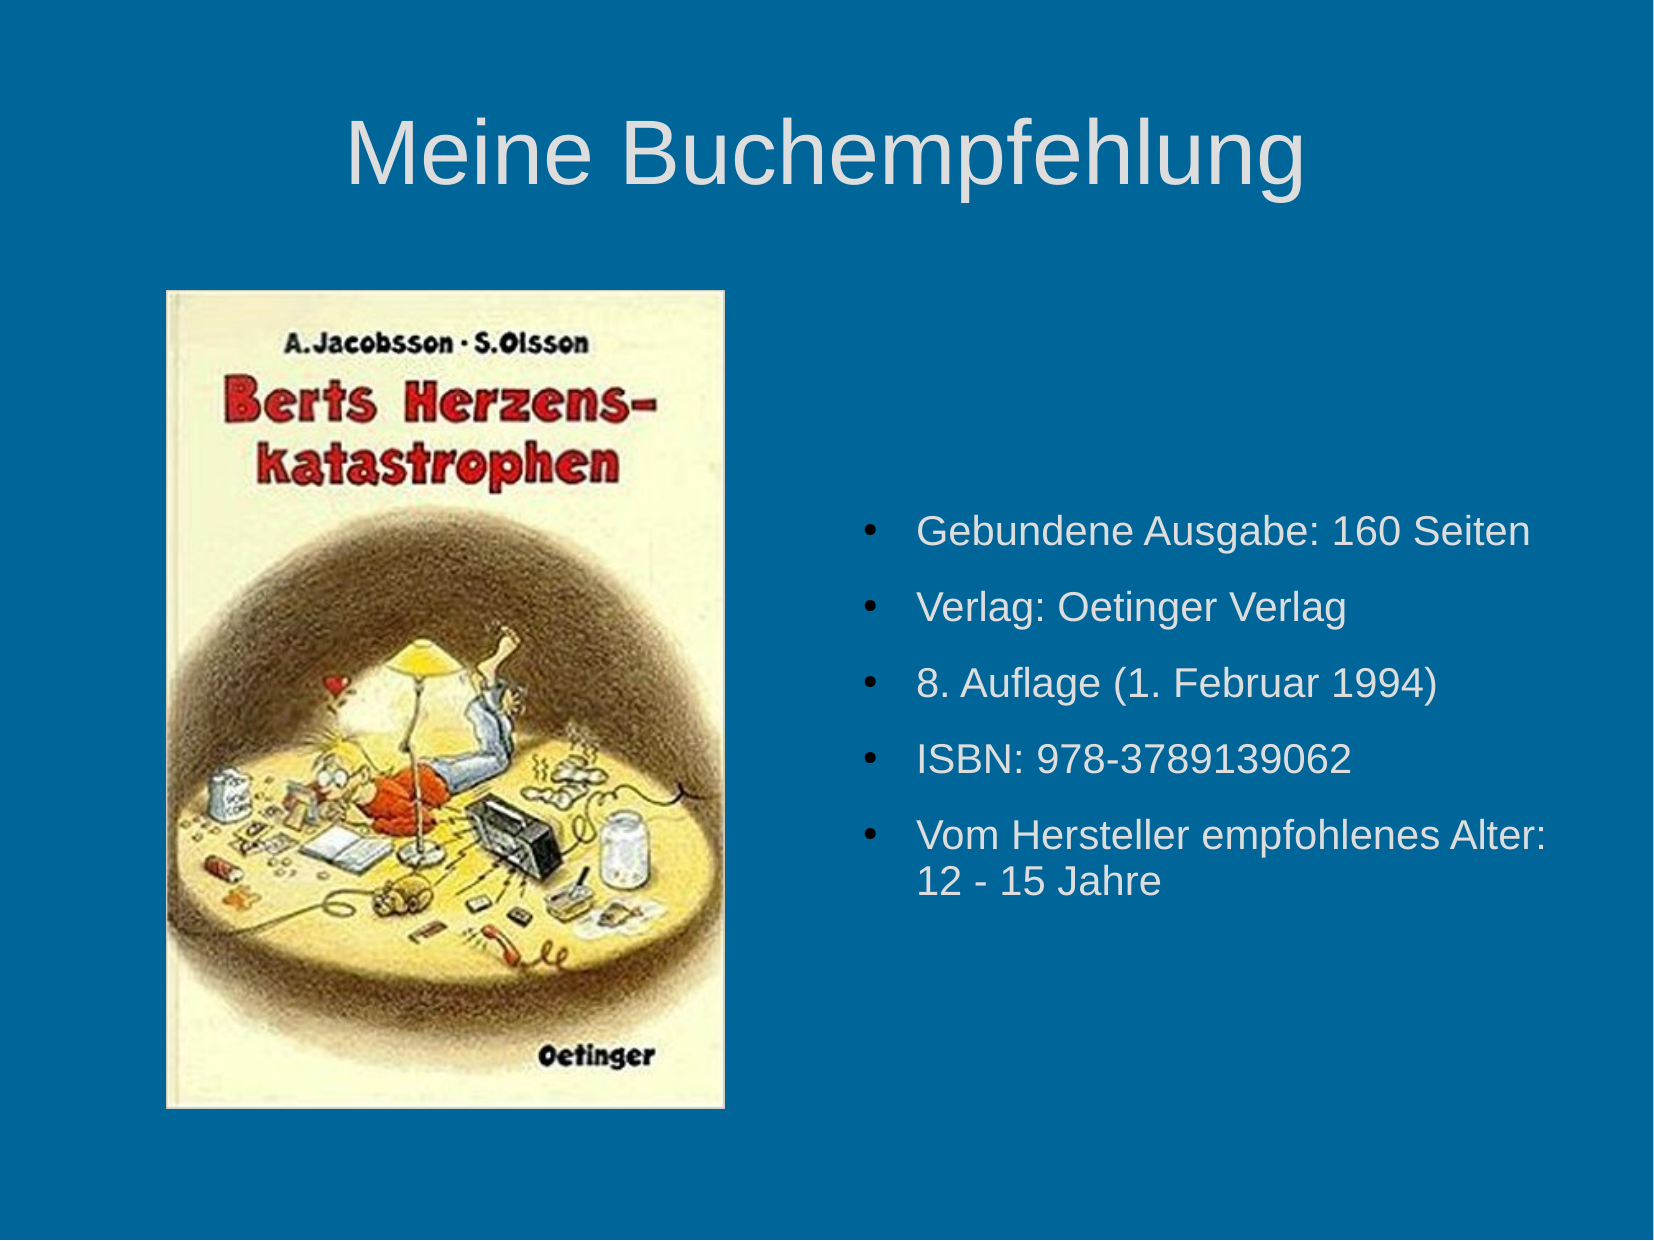

# Meine Buchempfehlung
Gebundene Ausgabe: 160 Seiten
Verlag: Oetinger Verlag
8. Auflage (1. Februar 1994)
ISBN: 978-3789139062
Vom Hersteller empfohlenes Alter: 12 - 15 Jahre